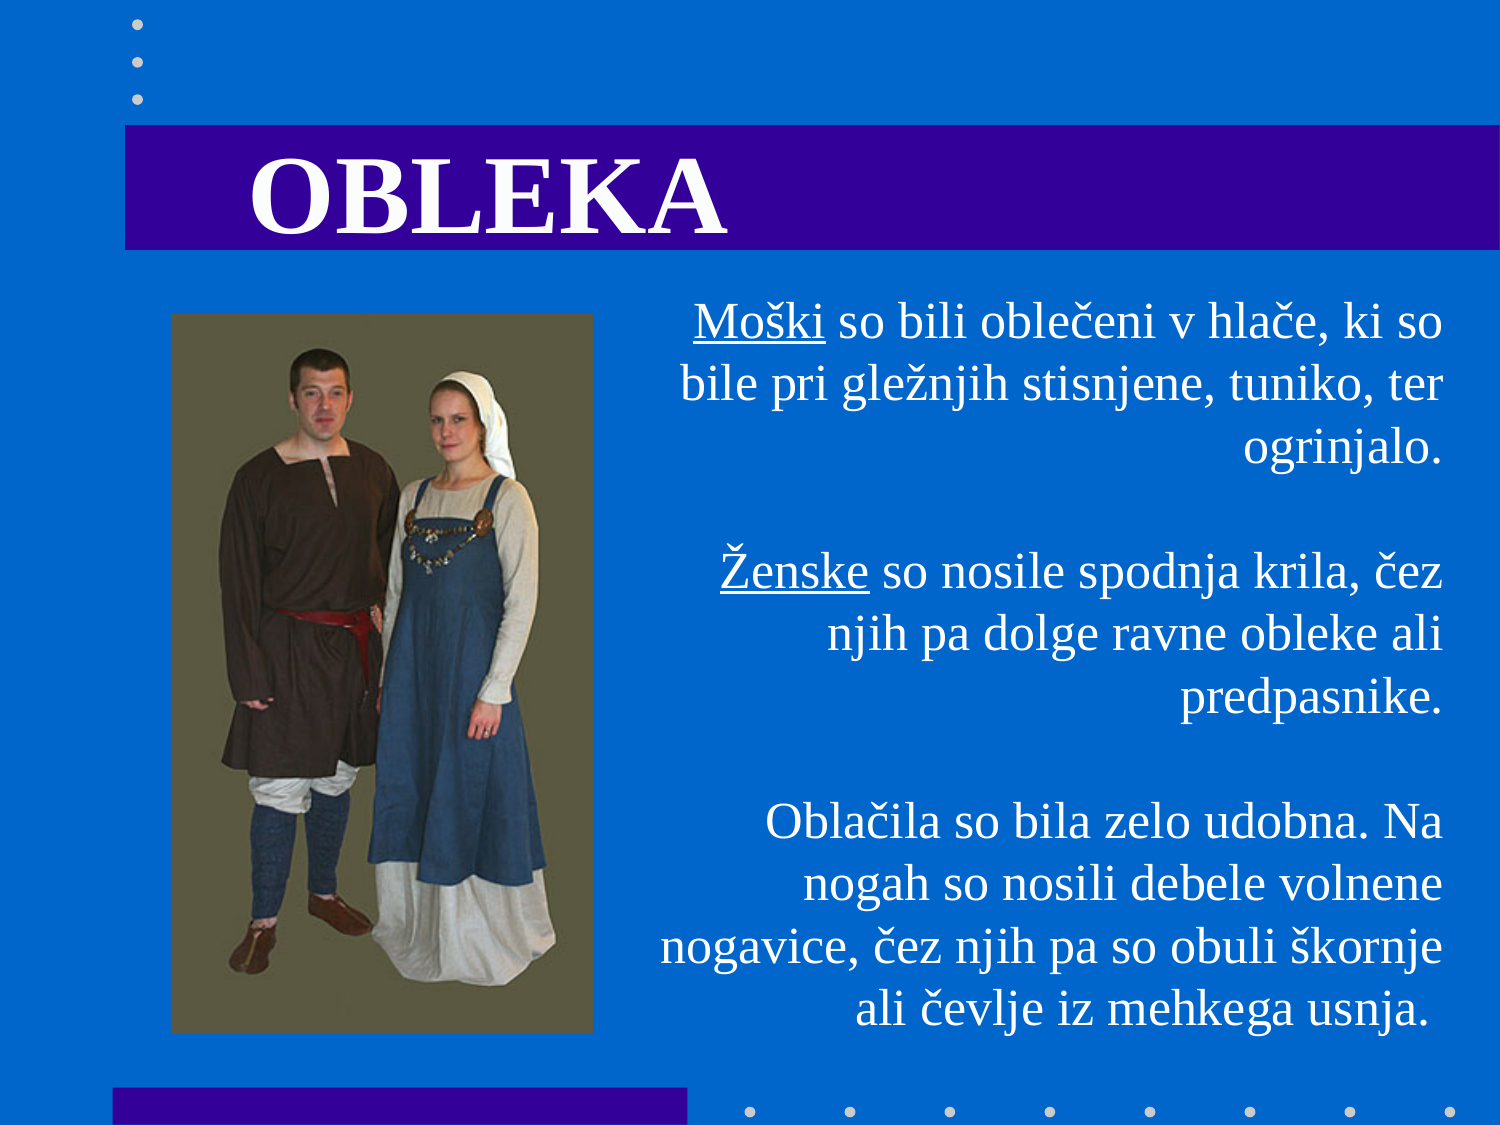

OBLEKA
Moški so bili oblečeni v hlače, ki so bile pri gležnjih stisnjene, tuniko, ter ogrinjalo.
Ženske so nosile spodnja krila, čez njih pa dolge ravne obleke ali predpasnike.
Oblačila so bila zelo udobna. Na nogah so nosili debele volnene nogavice, čez njih pa so obuli škornje ali čevlje iz mehkega usnja.